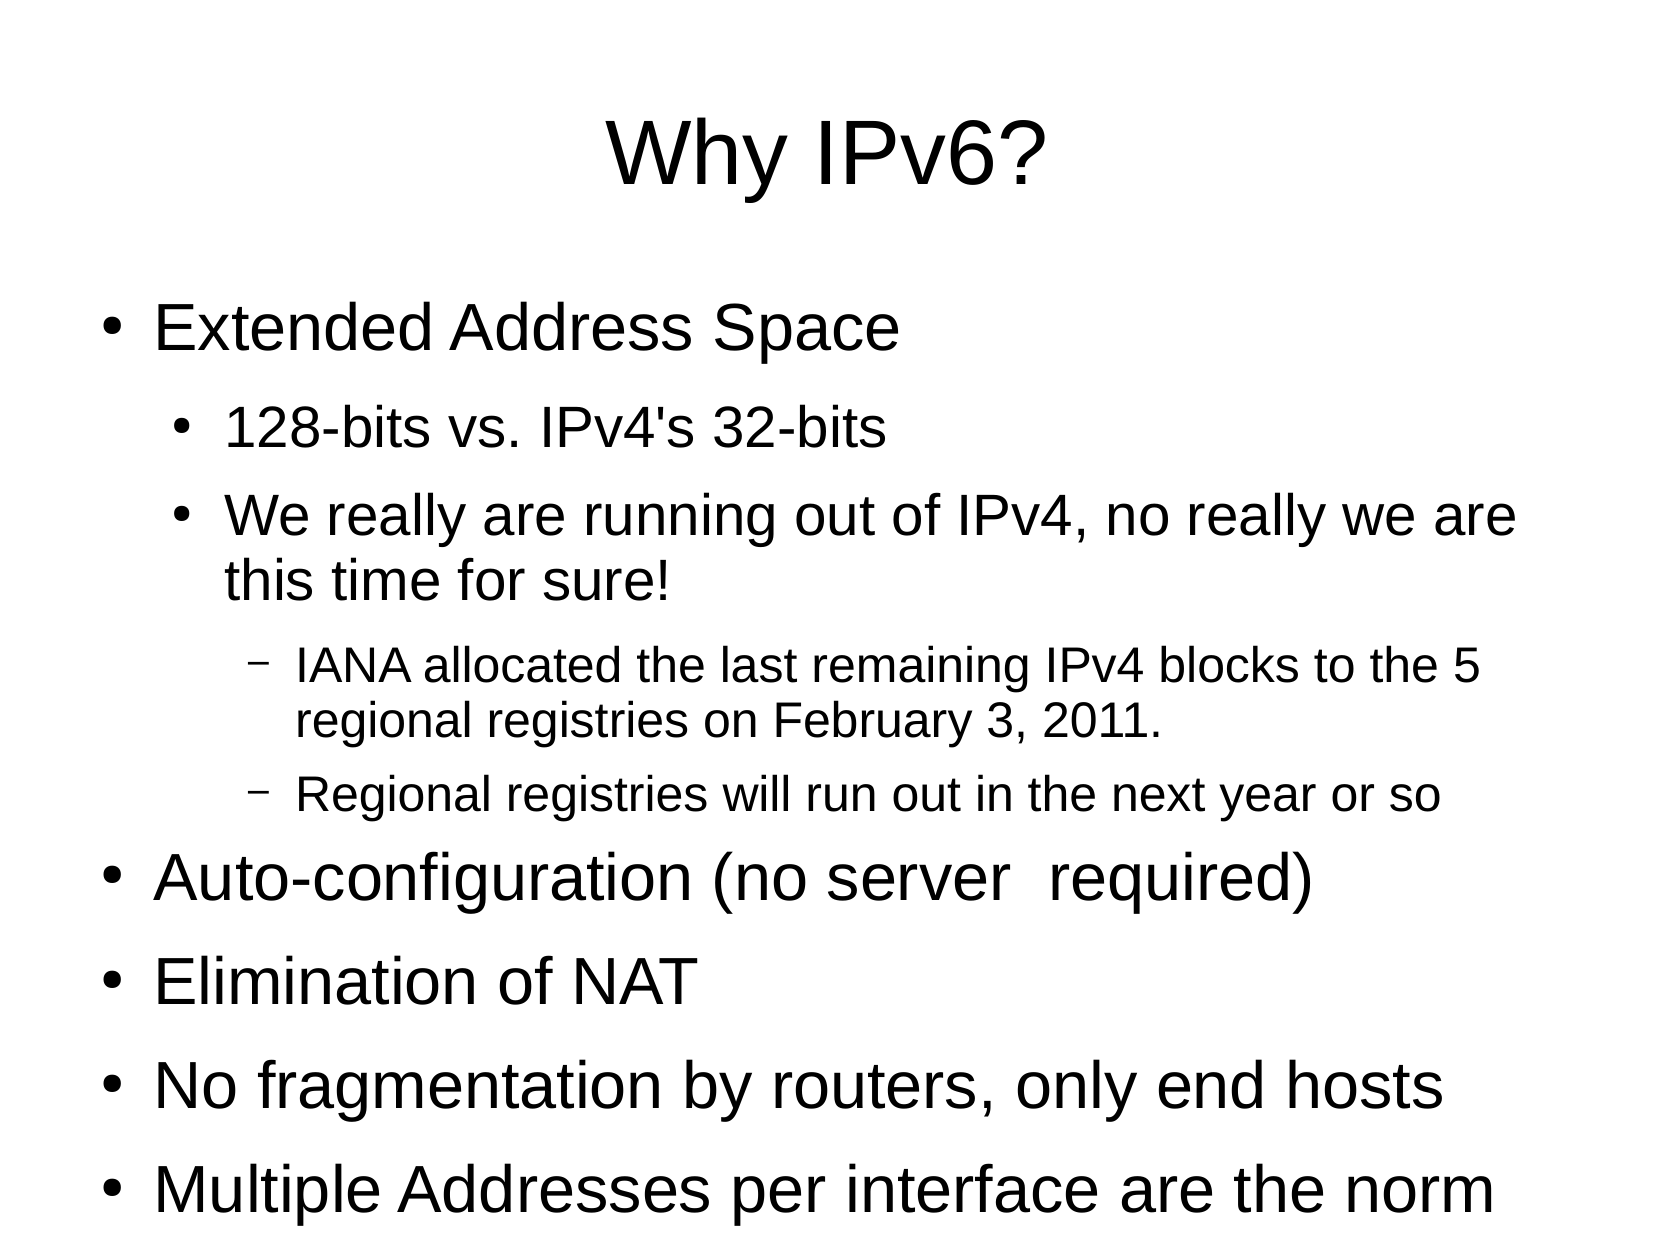

# Why IPv6?
Extended Address Space
128-bits vs. IPv4's 32-bits
We really are running out of IPv4, no really we are this time for sure!
IANA allocated the last remaining IPv4 blocks to the 5 regional registries on February 3, 2011.
Regional registries will run out in the next year or so
Auto-configuration (no server required)
Elimination of NAT
No fragmentation by routers, only end hosts
Multiple Addresses per interface are the norm